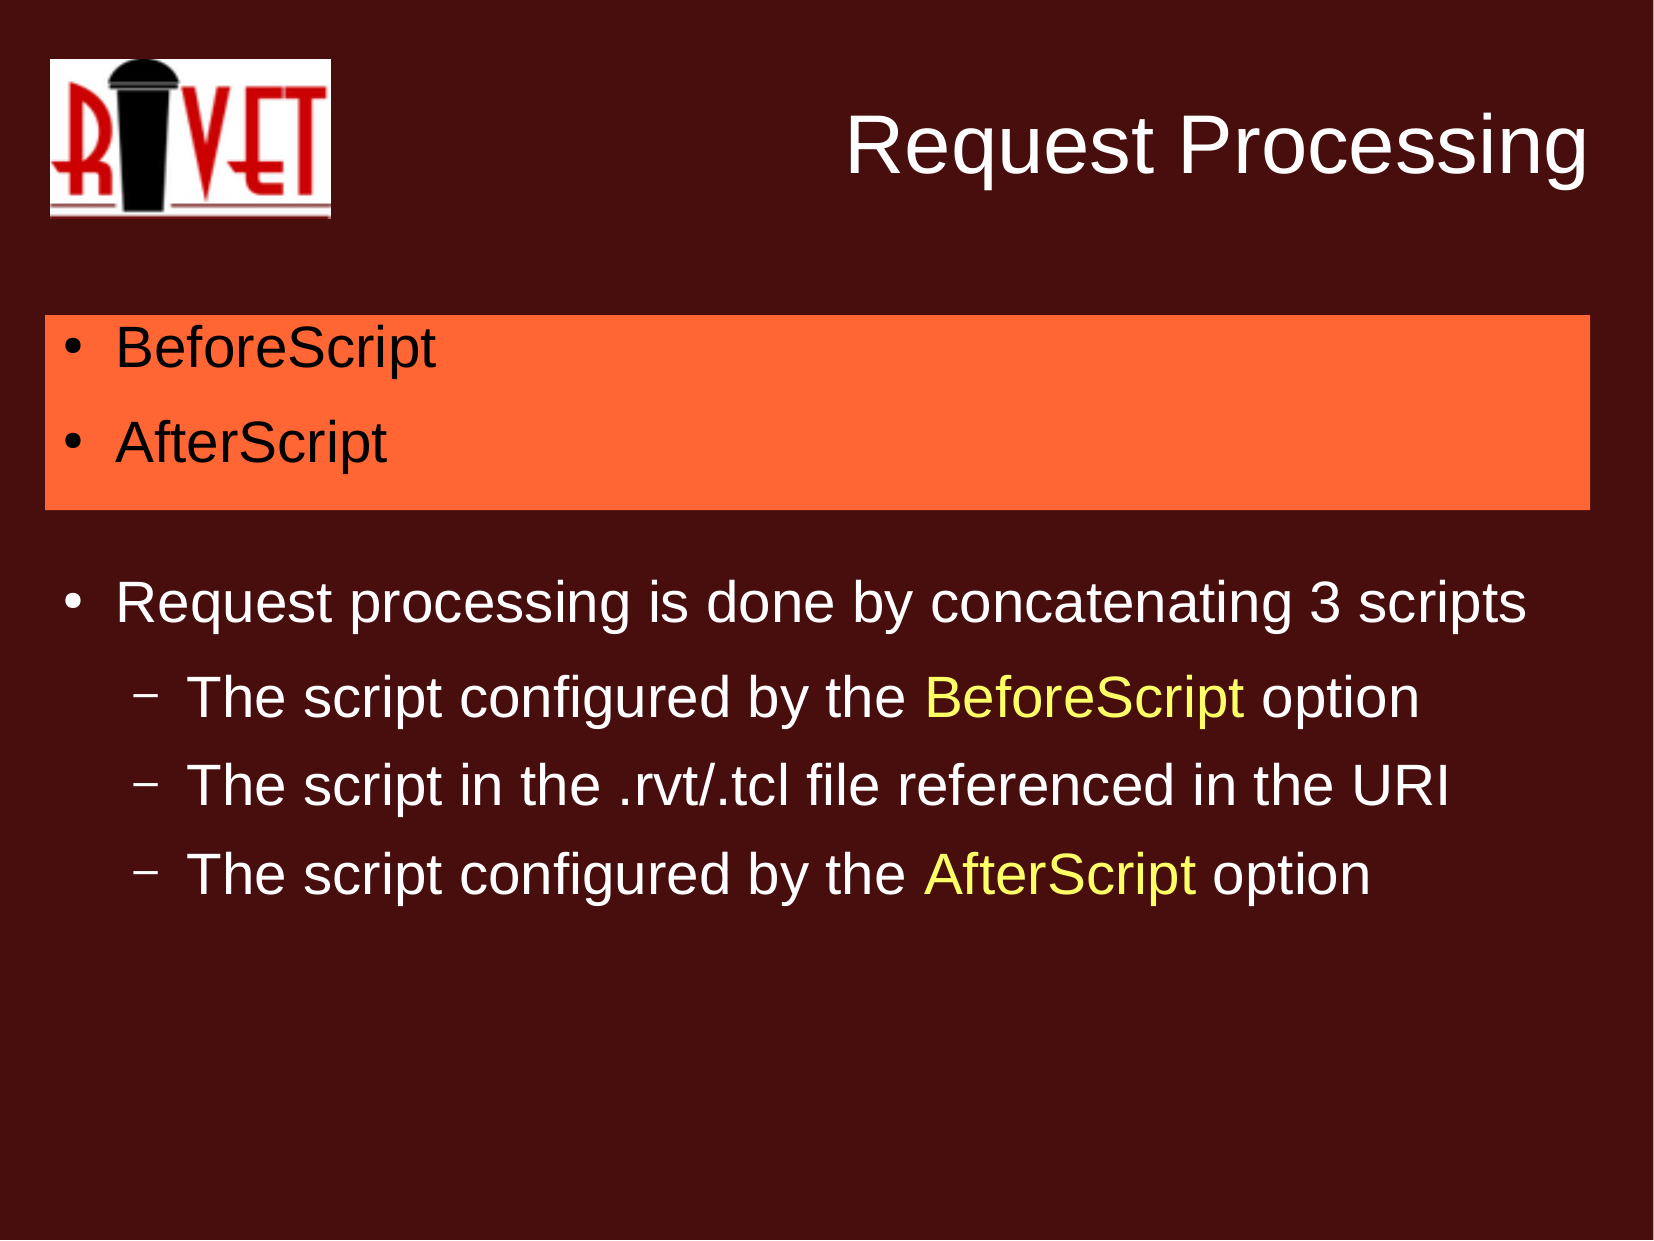

# Request Processing
BeforeScript
AfterScript
Request processing is done by concatenating 3 scripts
The script configured by the BeforeScript option
The script in the .rvt/.tcl file referenced in the URI
The script configured by the AfterScript option